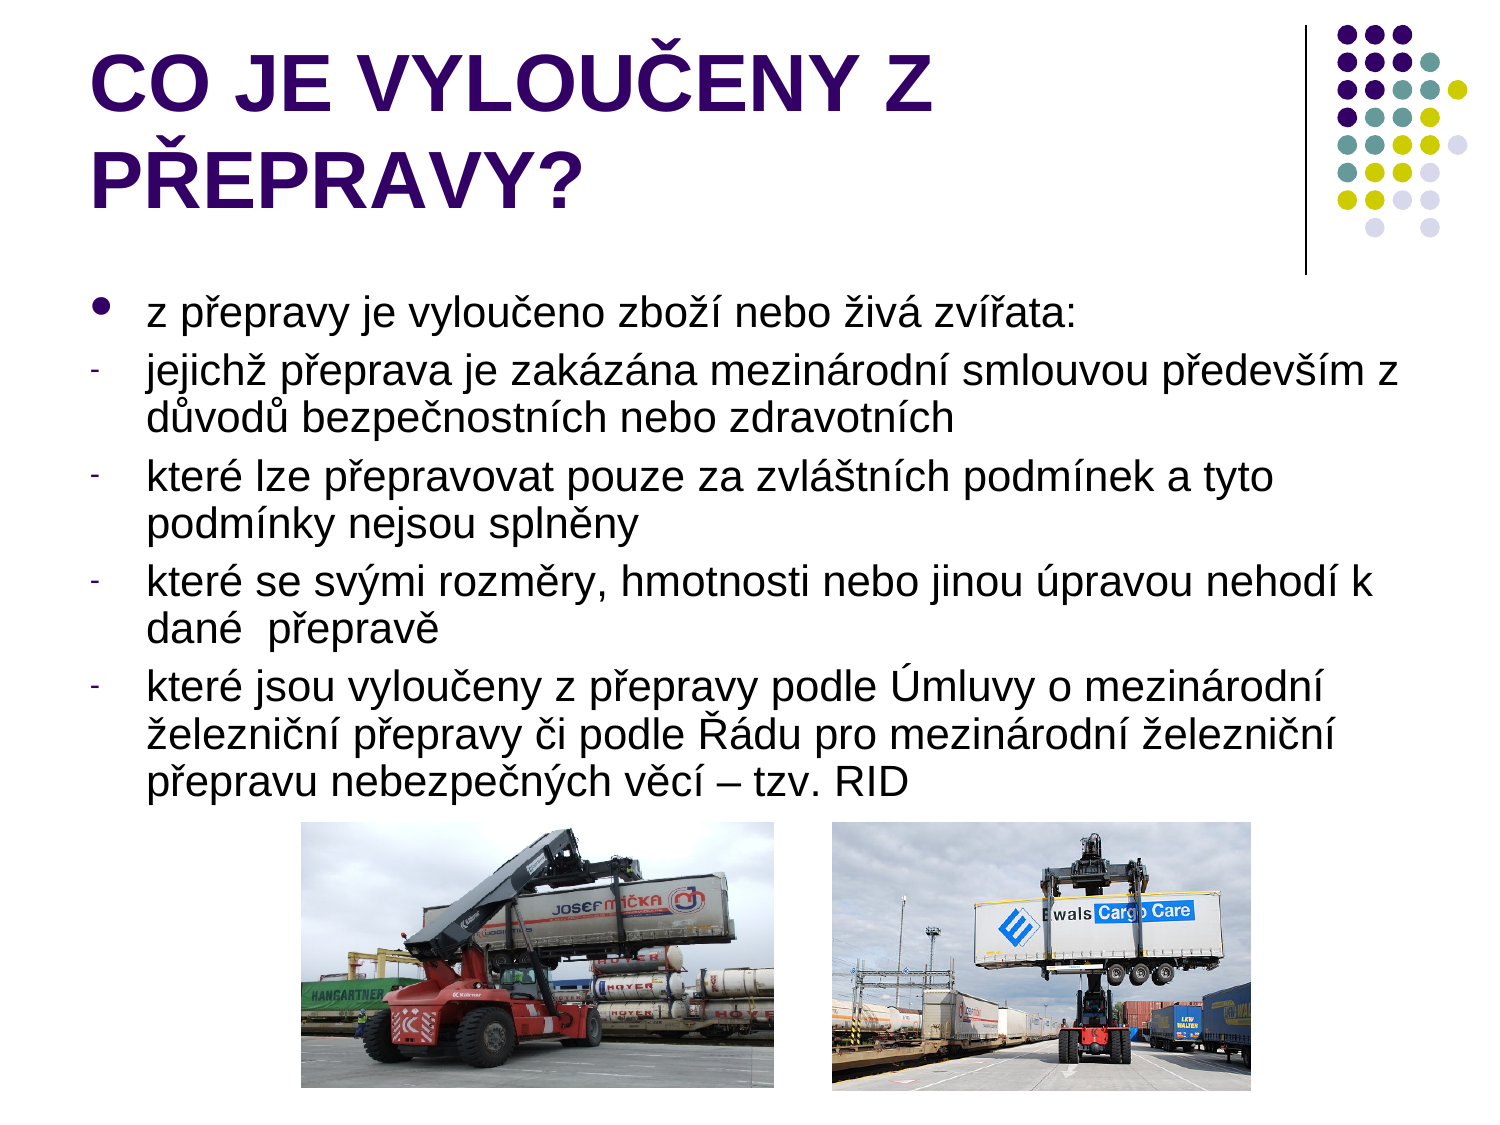

# CO JE VYLOUČENY Z PŘEPRAVY?
z přepravy je vyloučeno zboží nebo živá zvířata:
jejichž přeprava je zakázána mezinárodní smlouvou především z důvodů bezpečnostních nebo zdravotních
které lze přepravovat pouze za zvláštních podmínek a tyto podmínky nejsou splněny
které se svými rozměry, hmotnosti nebo jinou úpravou nehodí k dané přepravě
které jsou vyloučeny z přepravy podle Úmluvy o mezinárodní železniční přepravy či podle Řádu pro mezinárodní železniční přepravu nebezpečných věcí – tzv. RID